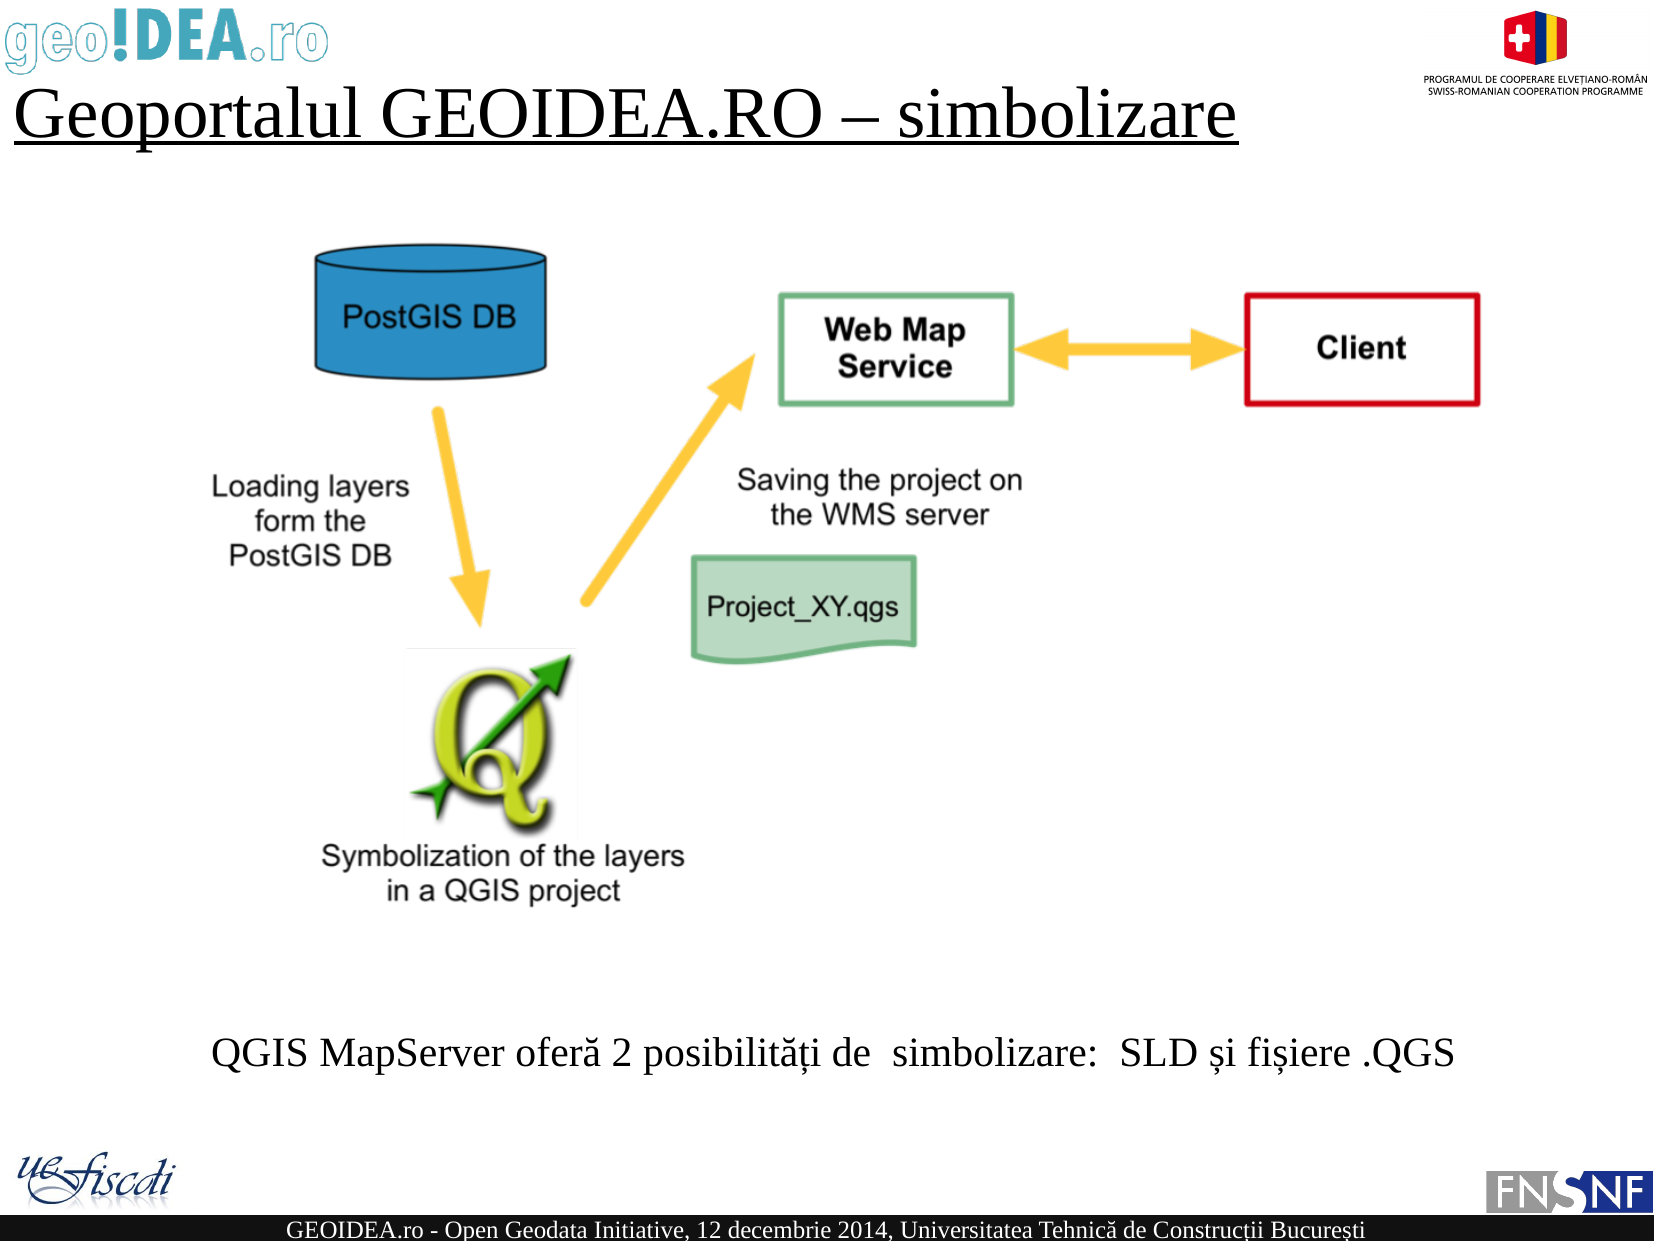

# Geoportalul GEOIDEA.RO – simbolizare
QGIS MapServer oferă 2 posibilități de simbolizare: SLD și fișiere .QGS